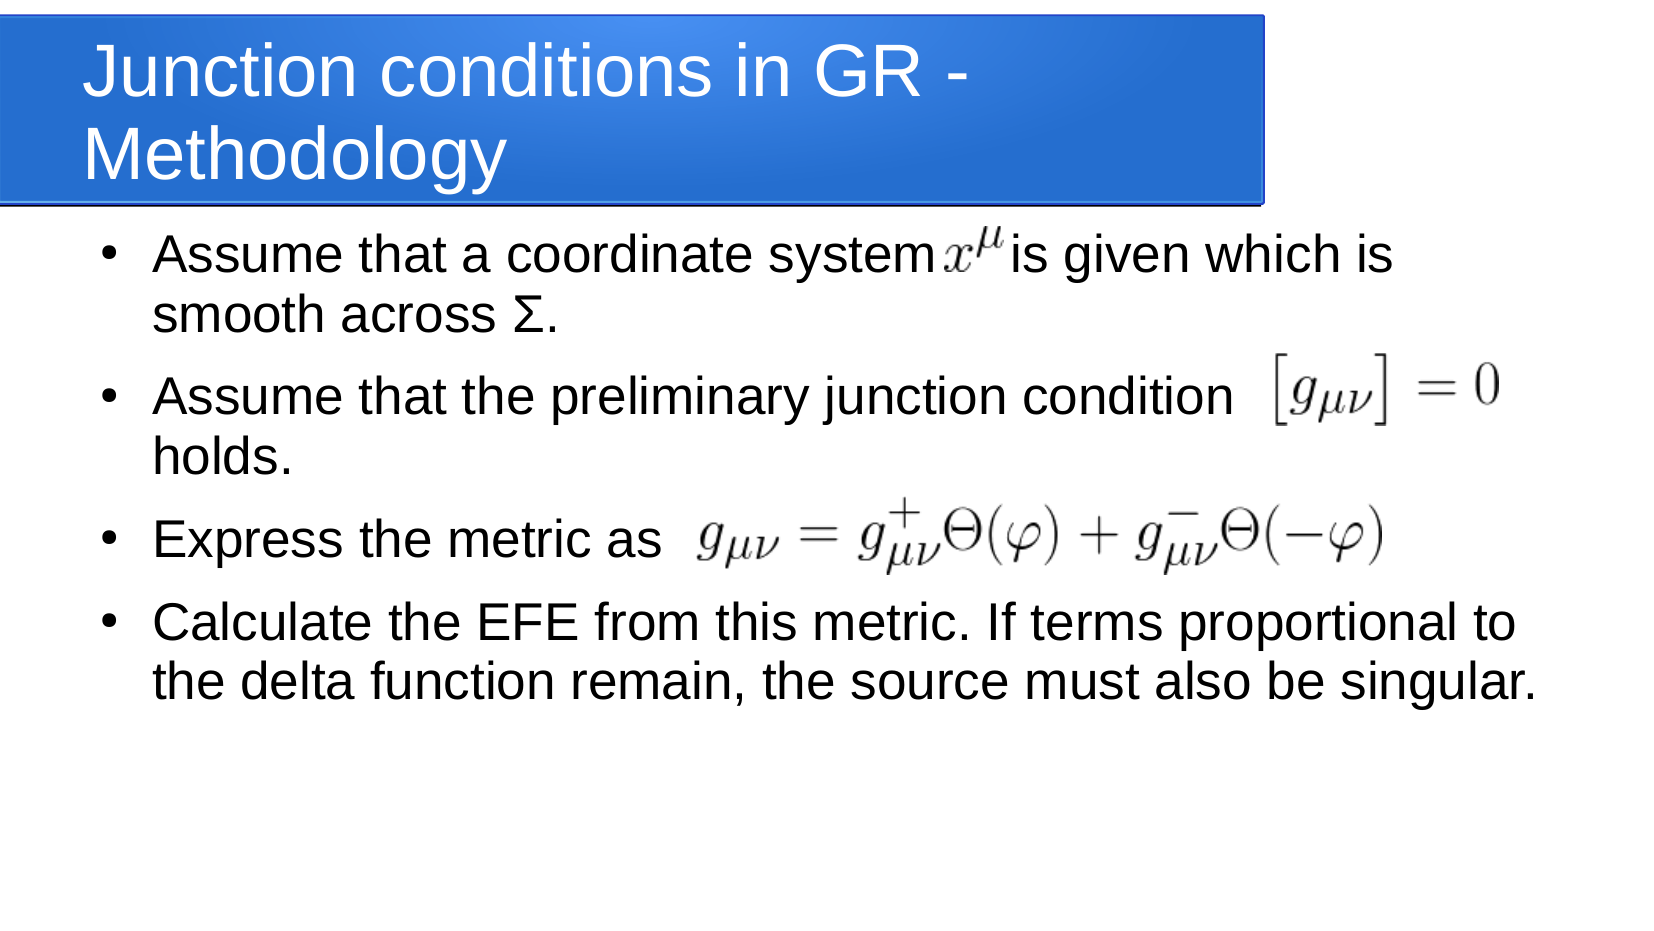

# Junction conditions in GR - Methodology
Assume that a coordinate system is given which is smooth across Σ.
Assume that the preliminary junction condition
holds.
Express the metric as
Calculate the EFE from this metric. If terms proportional to the delta function remain, the source must also be singular.